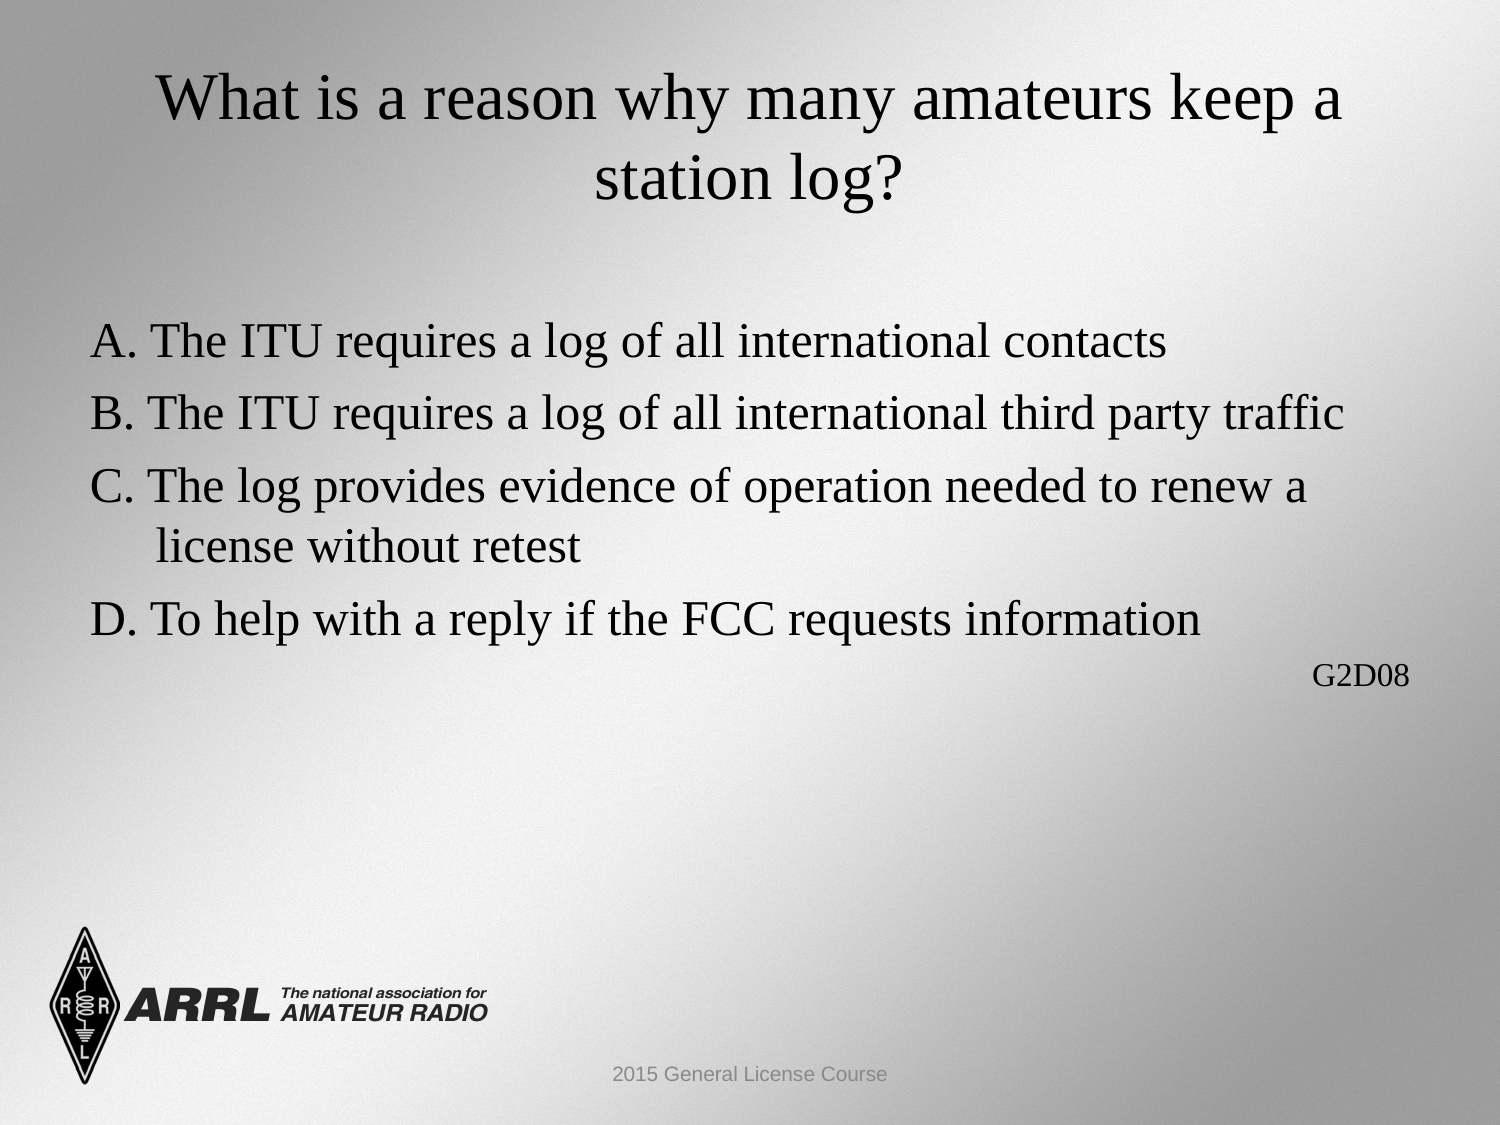

# What is a reason why many amateurs keep a station log?
A. The ITU requires a log of all international contacts
B. The ITU requires a log of all international third party traffic
C. The log provides evidence of operation needed to renew a license without retest
D. To help with a reply if the FCC requests information
 G2D08
2015 General License Course